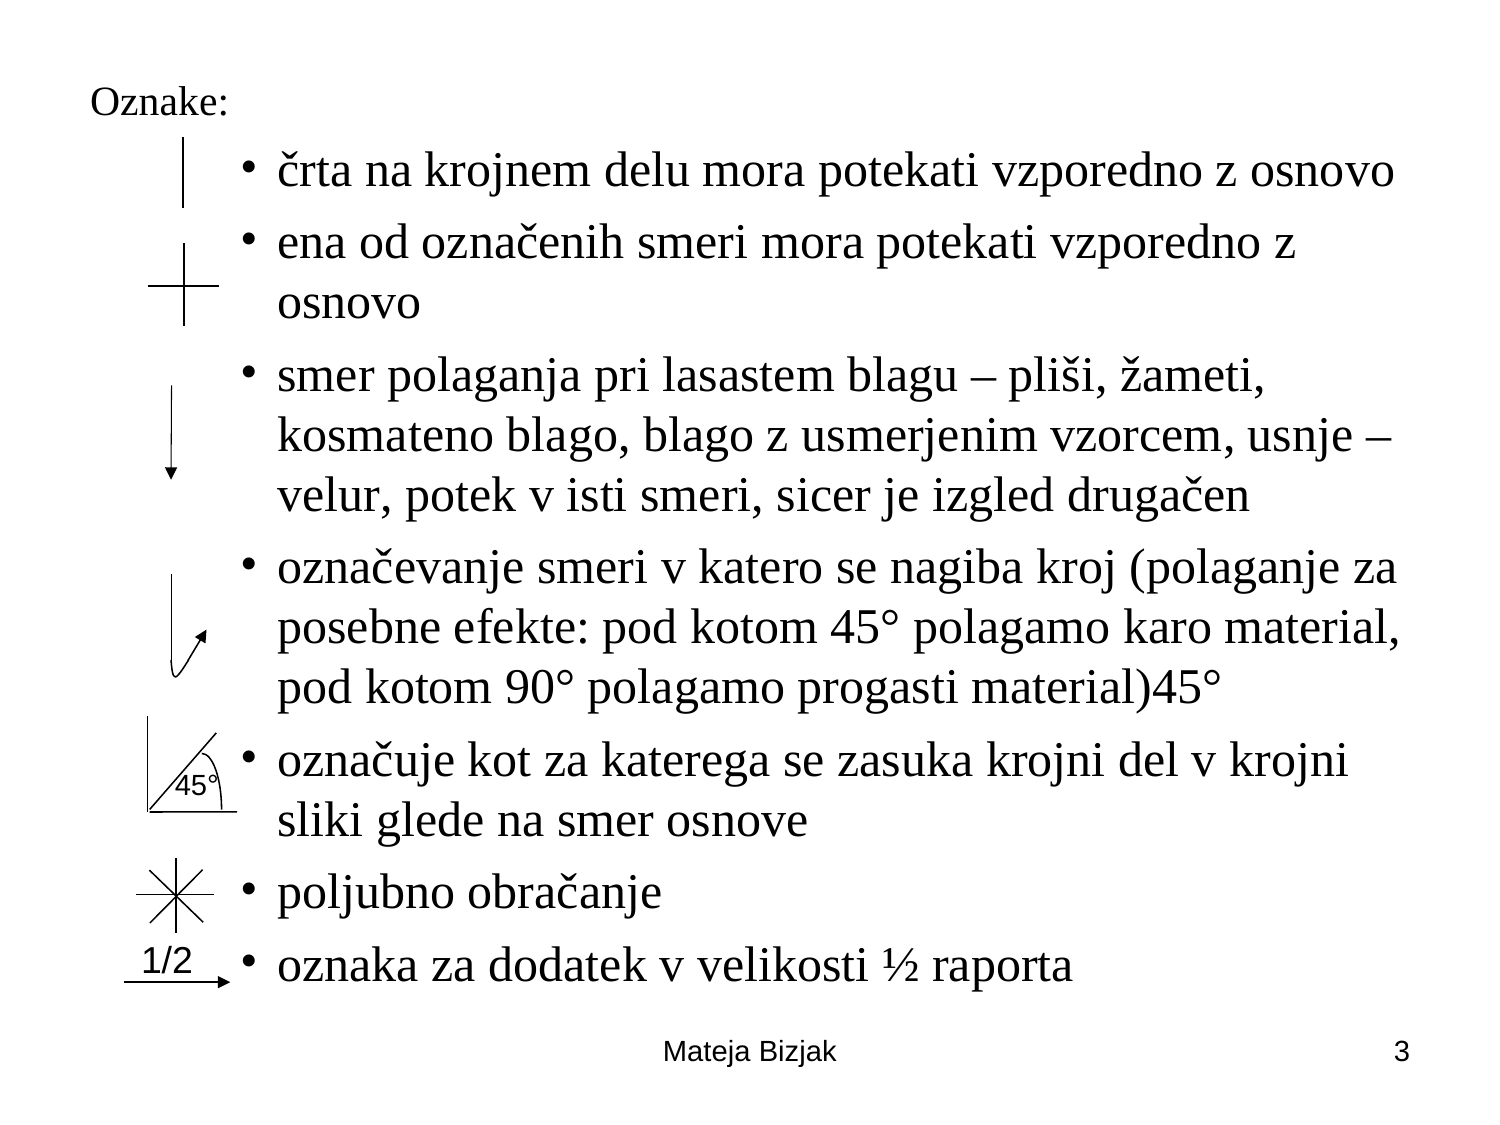

# Oznake:
črta na krojnem delu mora potekati vzporedno z osnovo
ena od označenih smeri mora potekati vzporedno z osnovo
smer polaganja pri lasastem blagu – pliši, žameti, kosmateno blago, blago z usmerjenim vzorcem, usnje – velur, potek v isti smeri, sicer je izgled drugačen
označevanje smeri v katero se nagiba kroj (polaganje za posebne efekte: pod kotom 45° polagamo karo material, pod kotom 90° polagamo progasti material)45°
označuje kot za katerega se zasuka krojni del v krojni sliki glede na smer osnove
poljubno obračanje
oznaka za dodatek v velikosti ½ raporta
45°
1/2
Mateja Bizjak